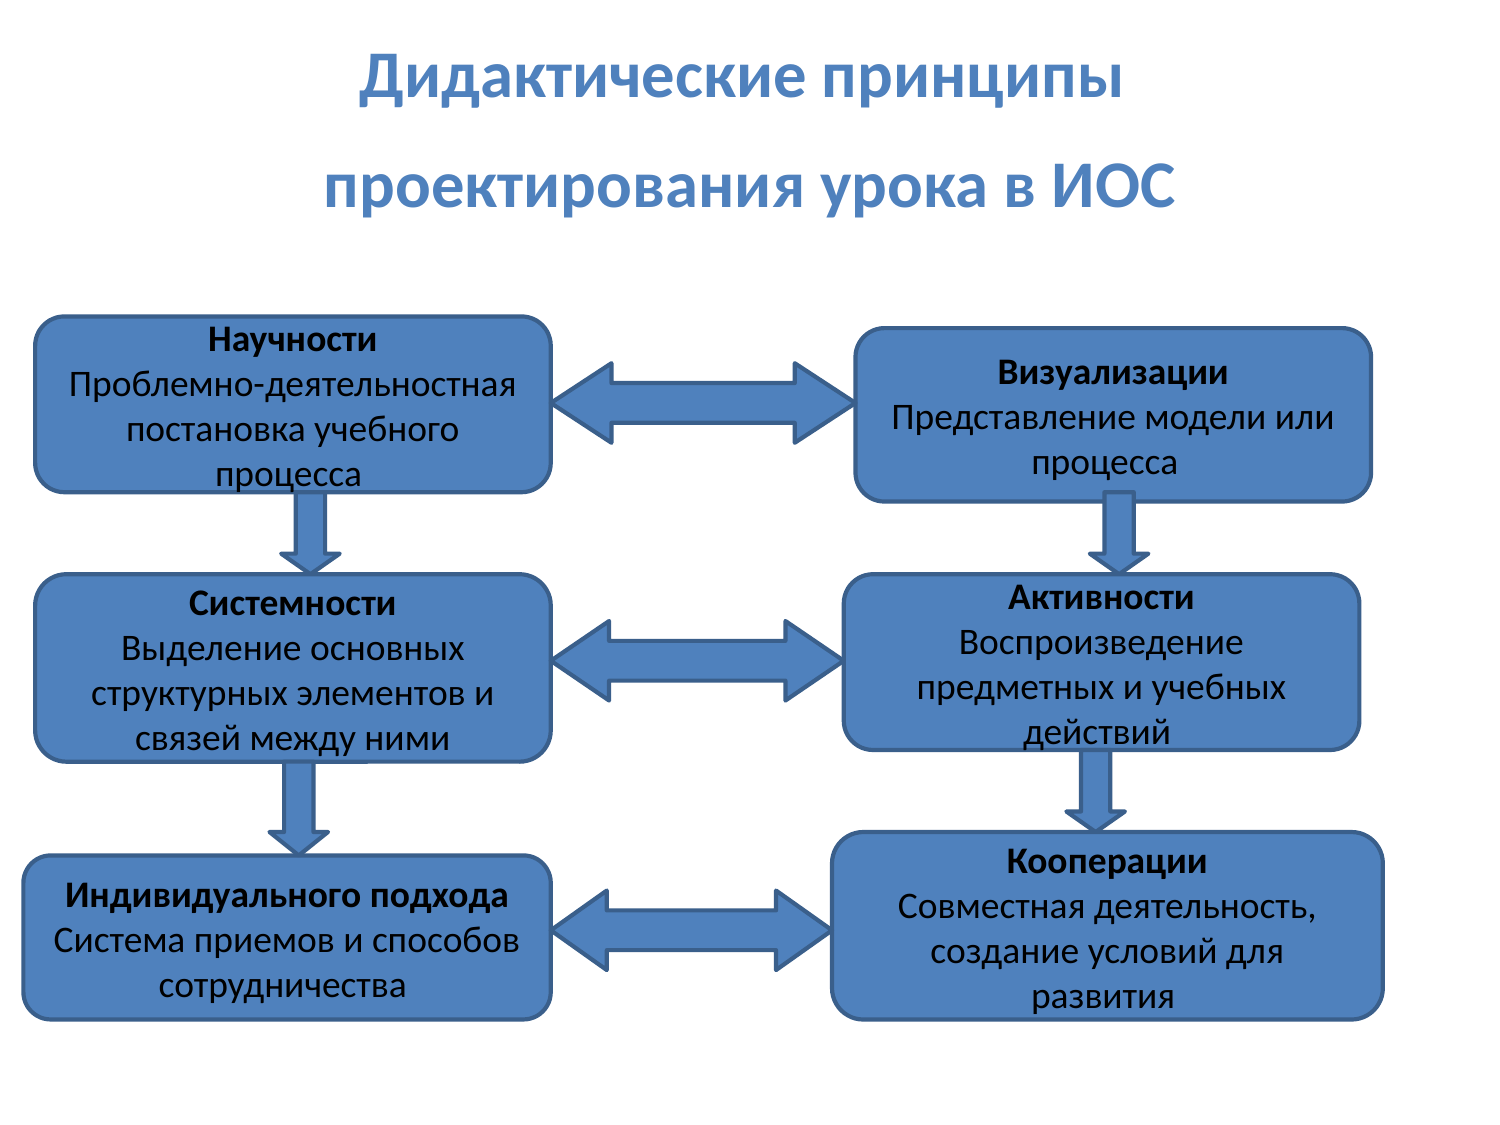

# Дидактические принципы
проектирования урока в ИОС
Научности
Проблемно-деятельностная постановка учебного процесса
Визуализации
Представление модели или процесса
Системности
Выделение основных структурных элементов и связей между ними
Активности
Воспроизведение предметных и учебных действий
Кооперации
Совместная деятельность, создание условий для развития
Индивидуального подхода
Система приемов и способов сотрудничества